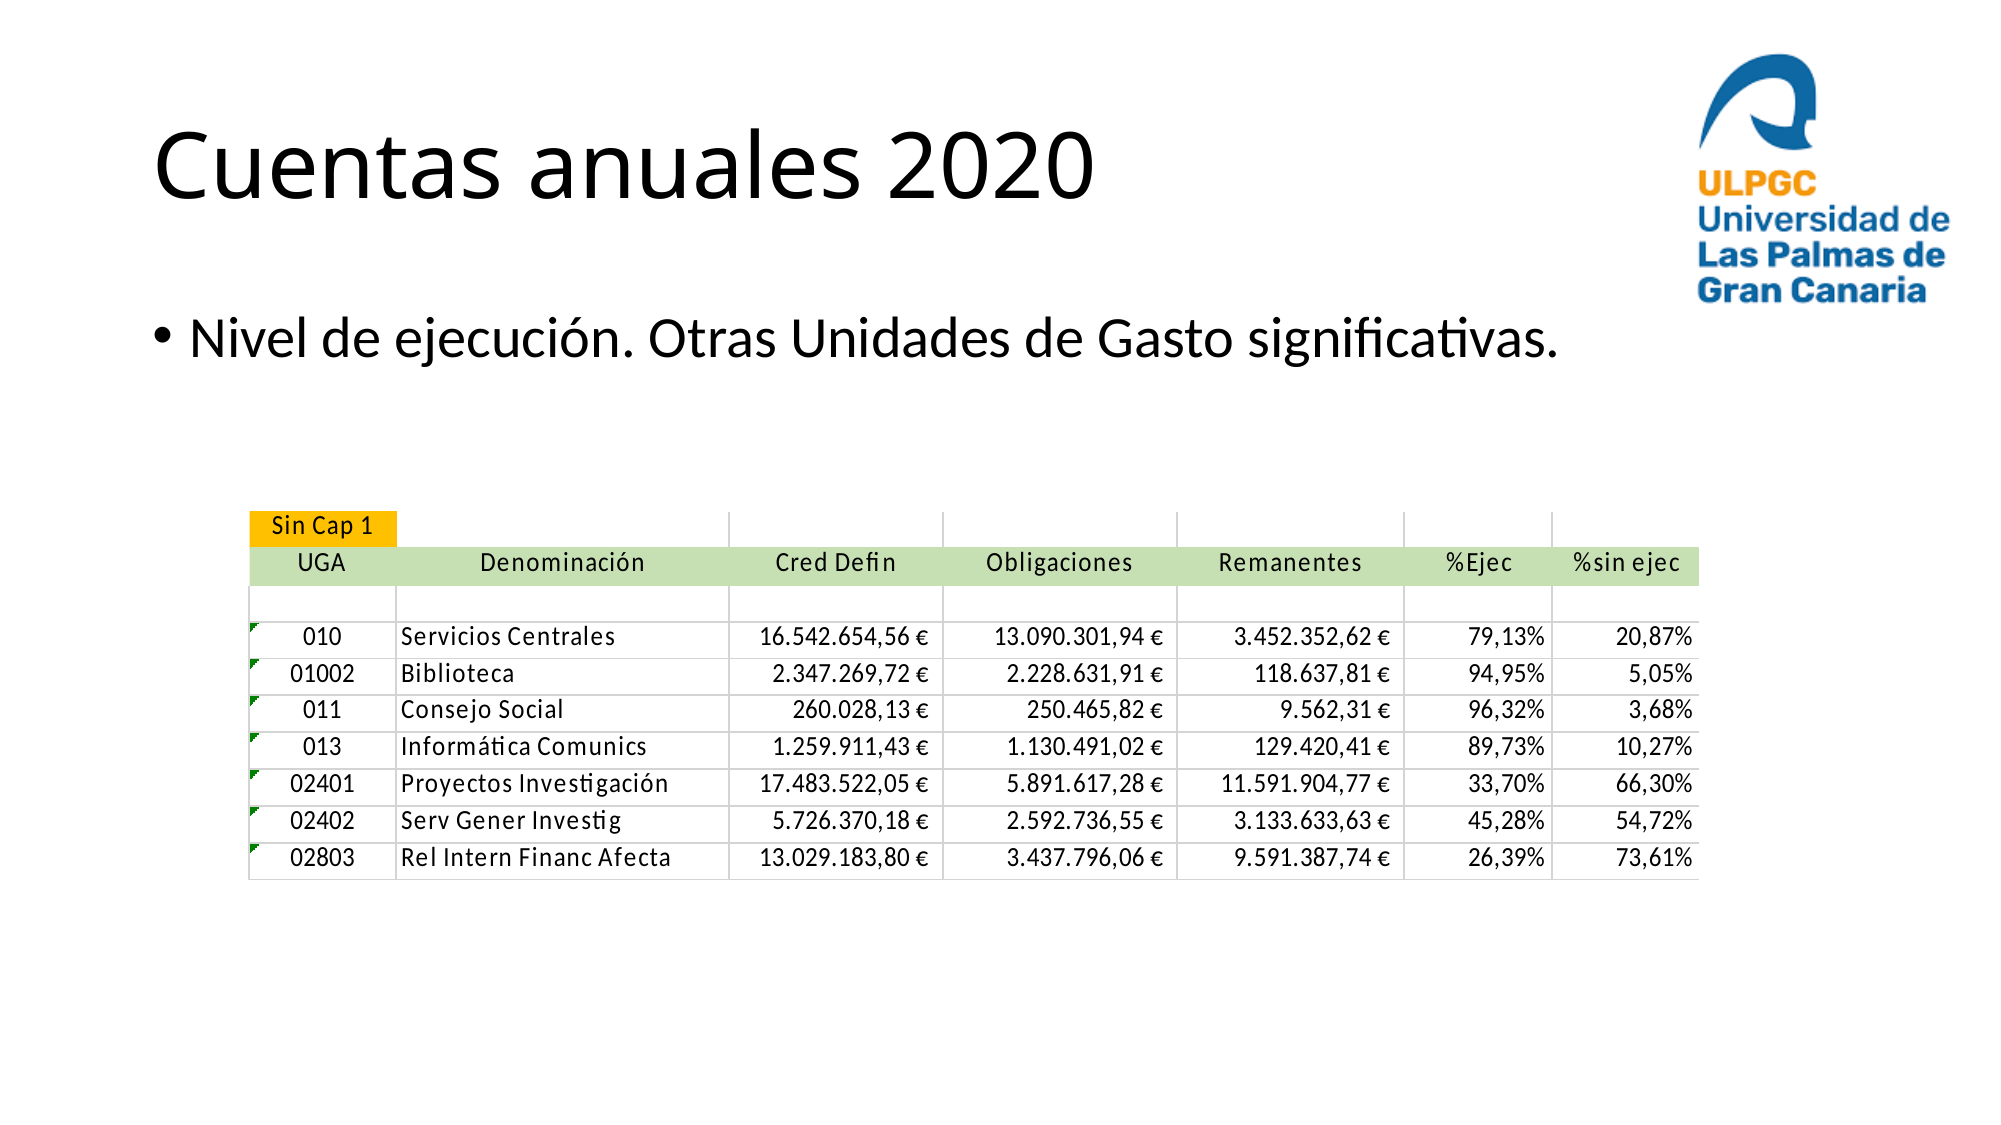

# Cuentas anuales 2020
Nivel de ejecución. Otras Unidades de Gasto significativas.